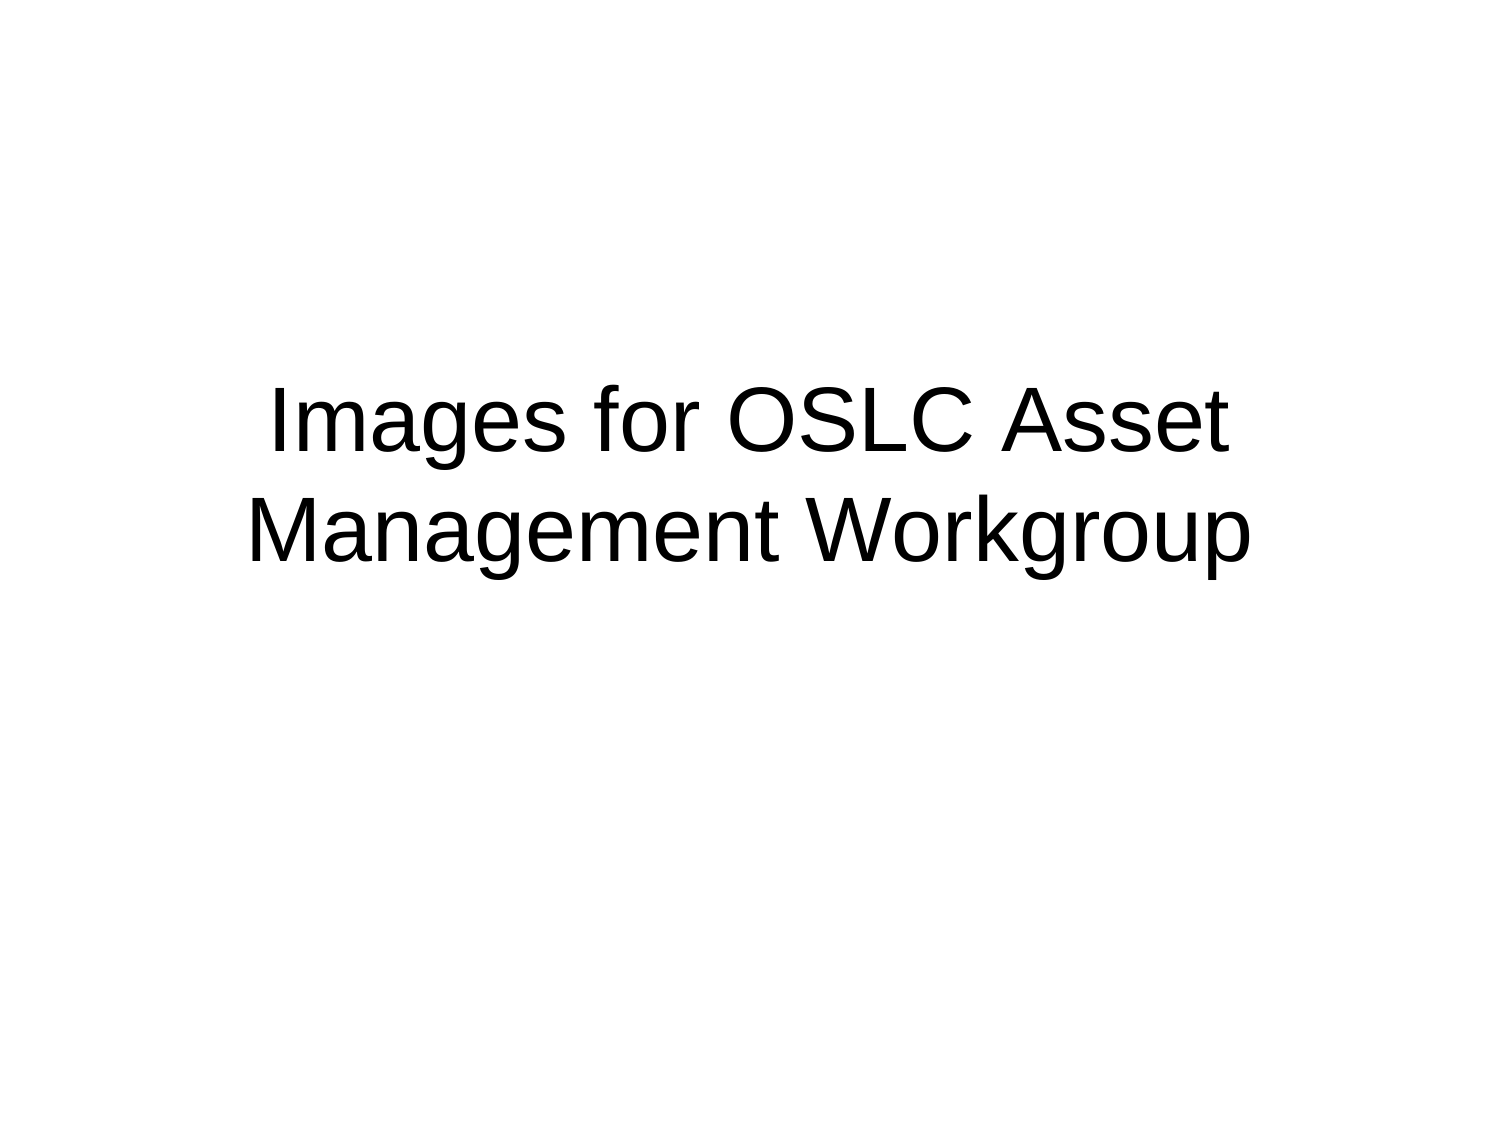

# Images for OSLC Asset Management Workgroup